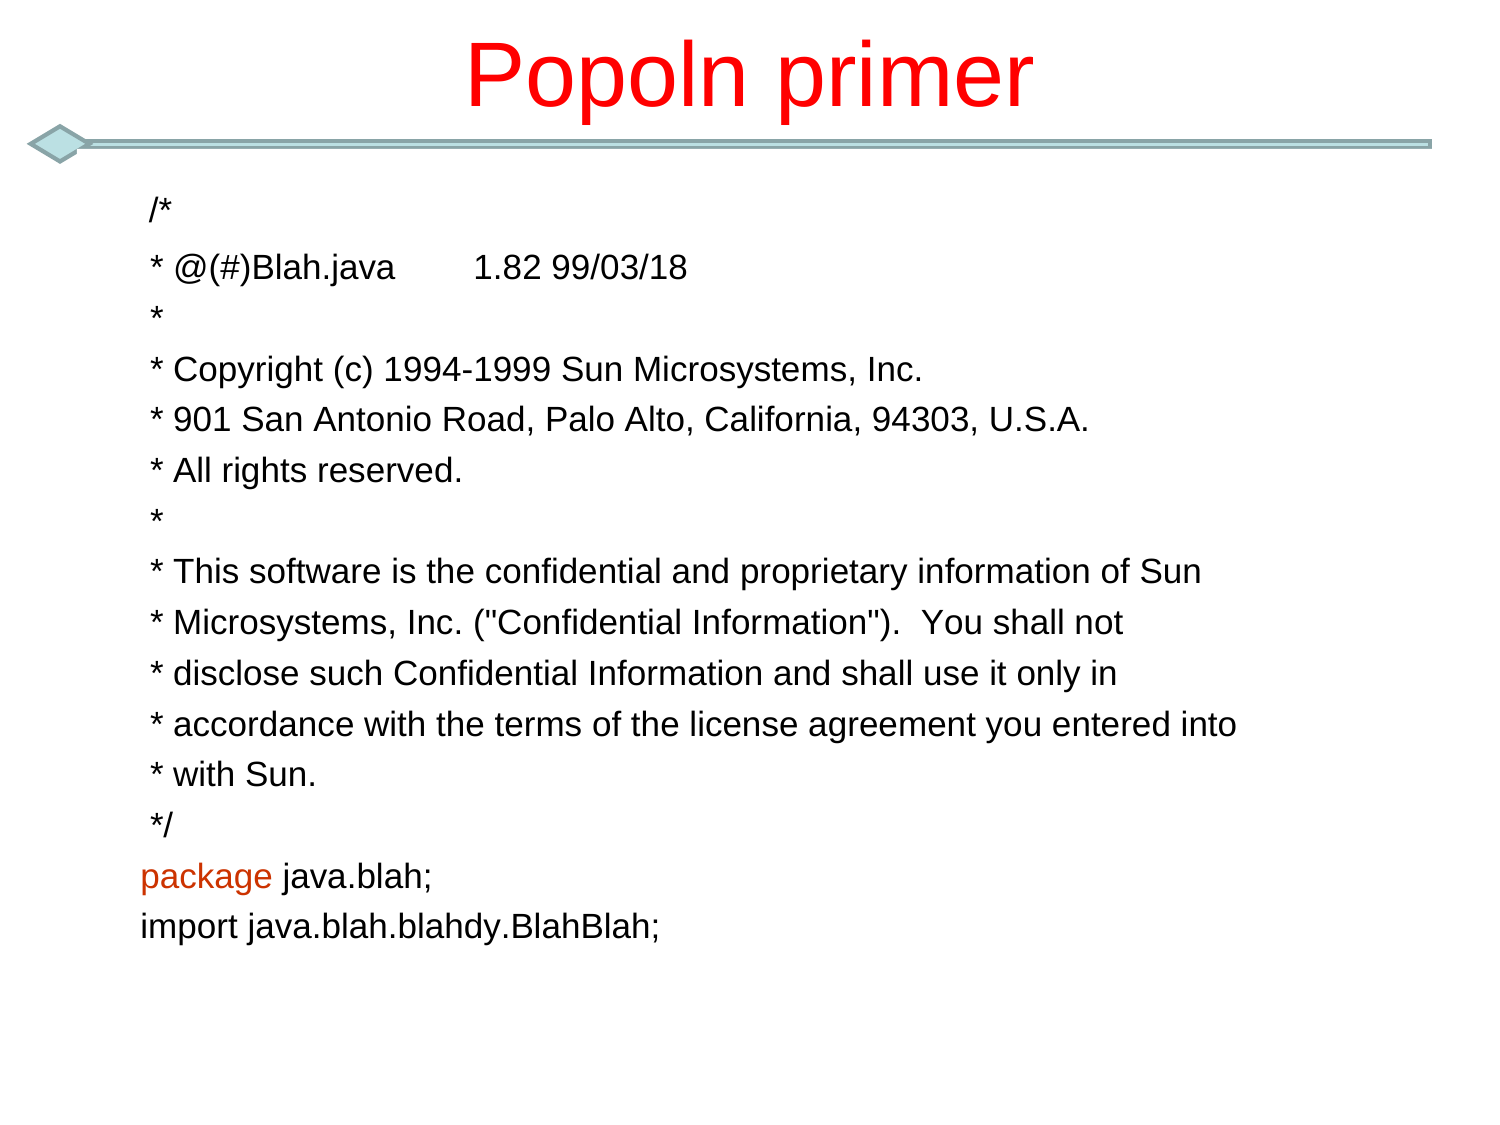

Popoln primer
# /*
 * @(#)Blah.java 1.82 99/03/18
 *
 * Copyright (c) 1994-1999 Sun Microsystems, Inc.
 * 901 San Antonio Road, Palo Alto, California, 94303, U.S.A.
 * All rights reserved.
 *
 * This software is the confidential and proprietary information of Sun
 * Microsystems, Inc. ("Confidential Information"). You shall not
 * disclose such Confidential Information and shall use it only in
 * accordance with the terms of the license agreement you entered into
 * with Sun.
 */
 package java.blah;
 import java.blah.blahdy.BlahBlah;